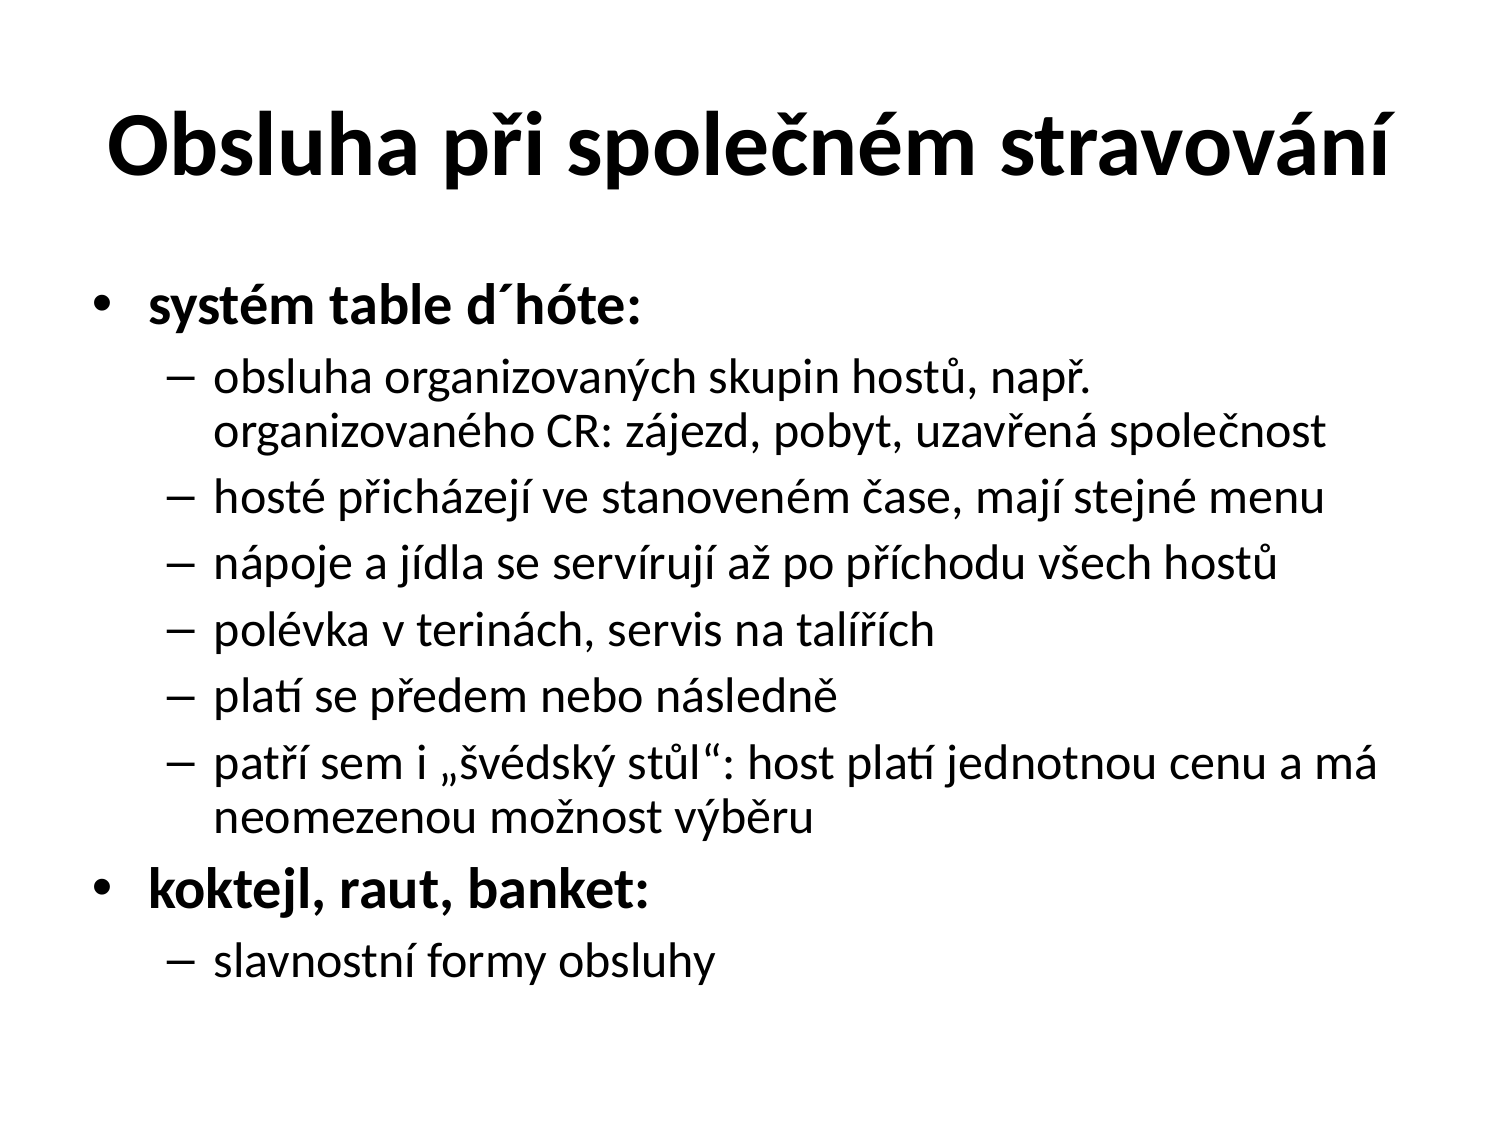

# Obsluha při společném stravování
systém table d´hóte:
obsluha organizovaných skupin hostů, např. organizovaného CR: zájezd, pobyt, uzavřená společnost
hosté přicházejí ve stanoveném čase, mají stejné menu
nápoje a jídla se servírují až po příchodu všech hostů
polévka v terinách, servis na talířích
platí se předem nebo následně
patří sem i „švédský stůl“: host platí jednotnou cenu a má neomezenou možnost výběru
koktejl, raut, banket:
slavnostní formy obsluhy